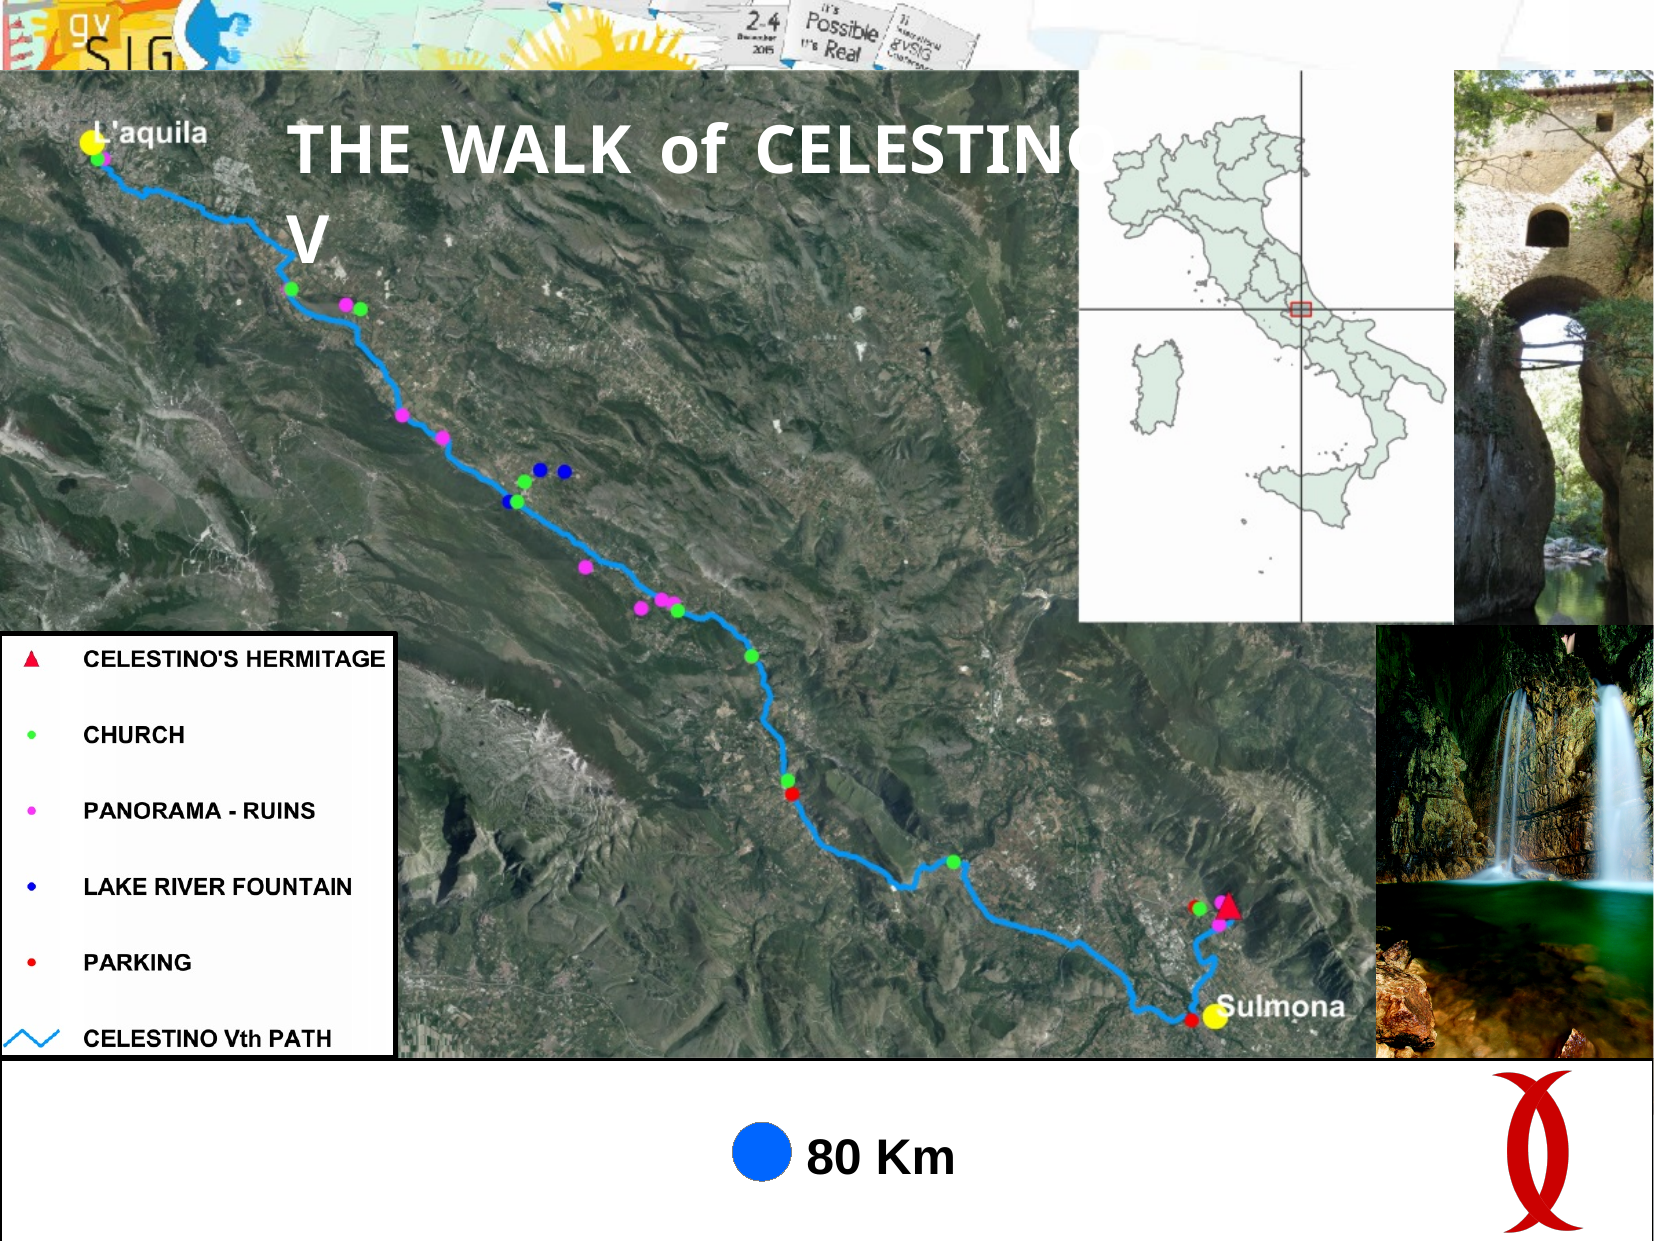

THE WALK of CELESTINO V
80 Km